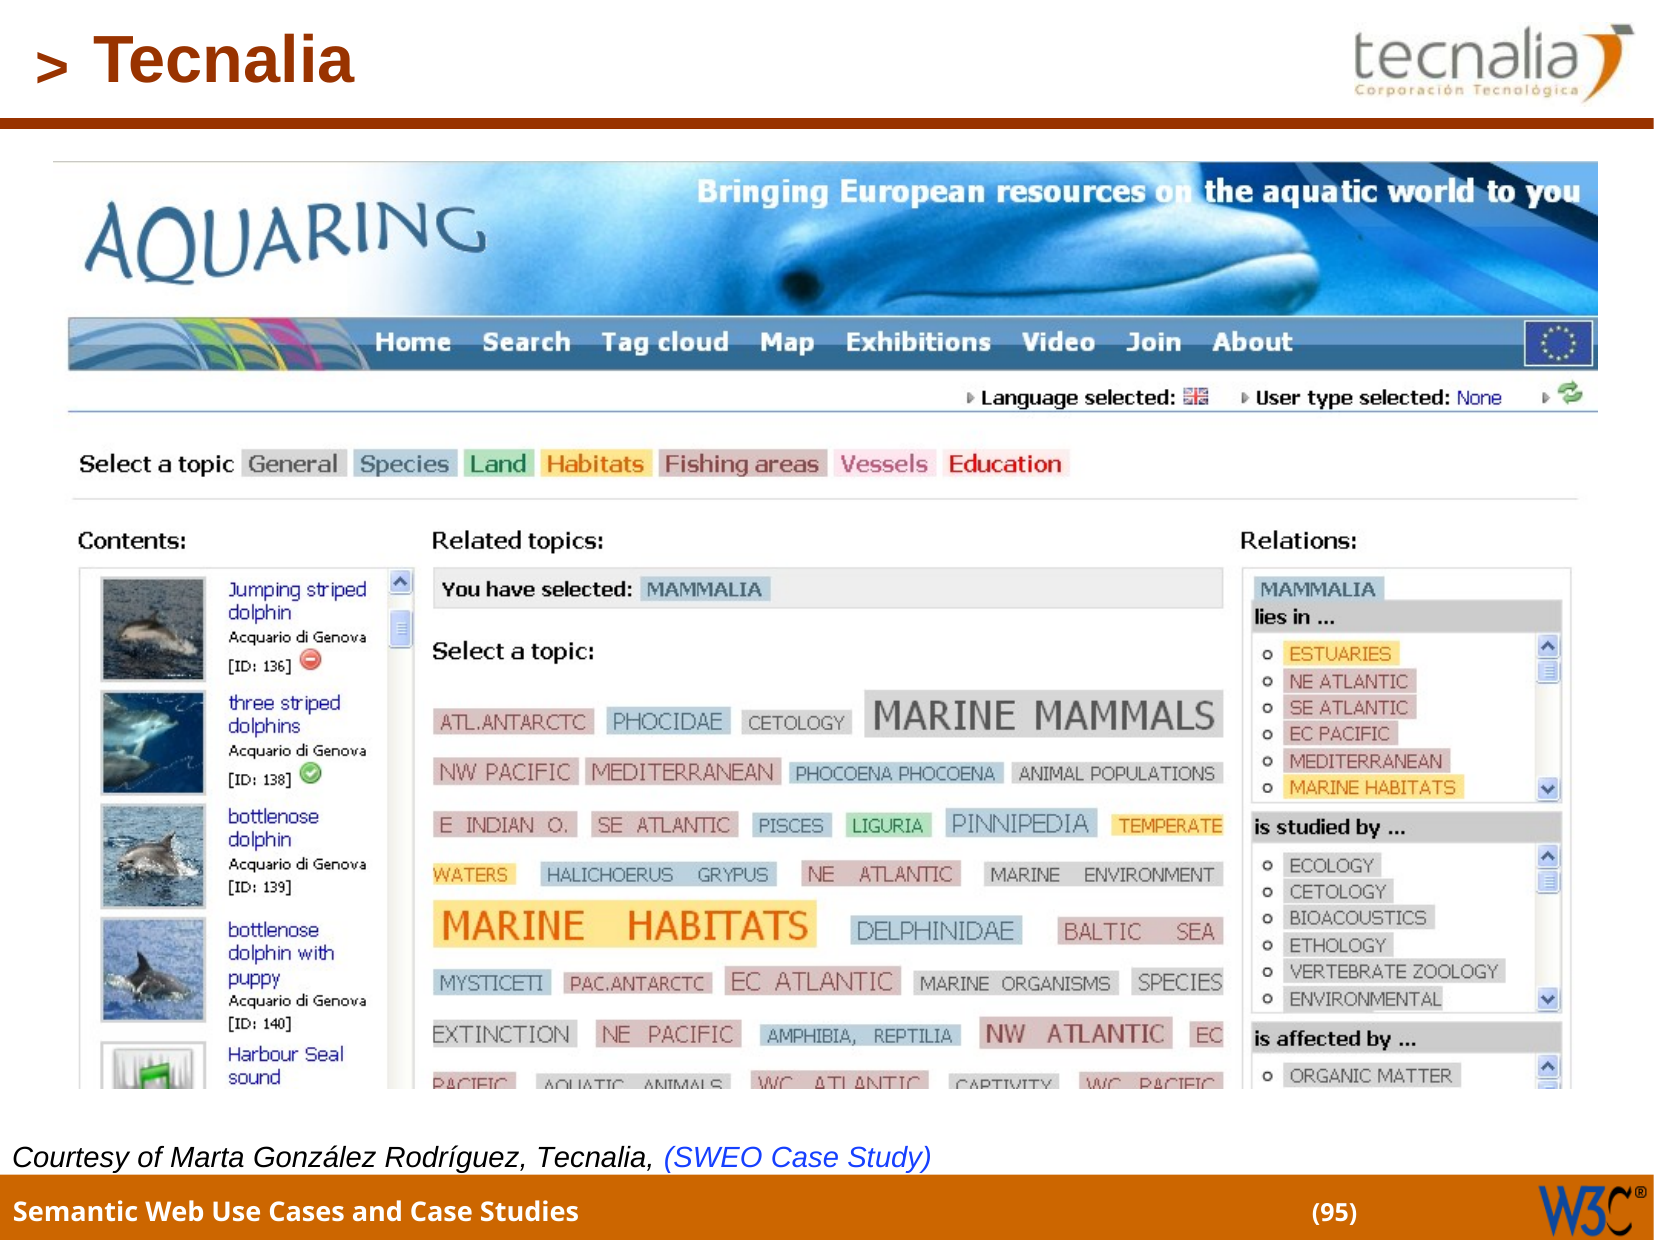

# Tecnalia
Courtesy of Marta González Rodríguez, Tecnalia, (SWEO Case Study)